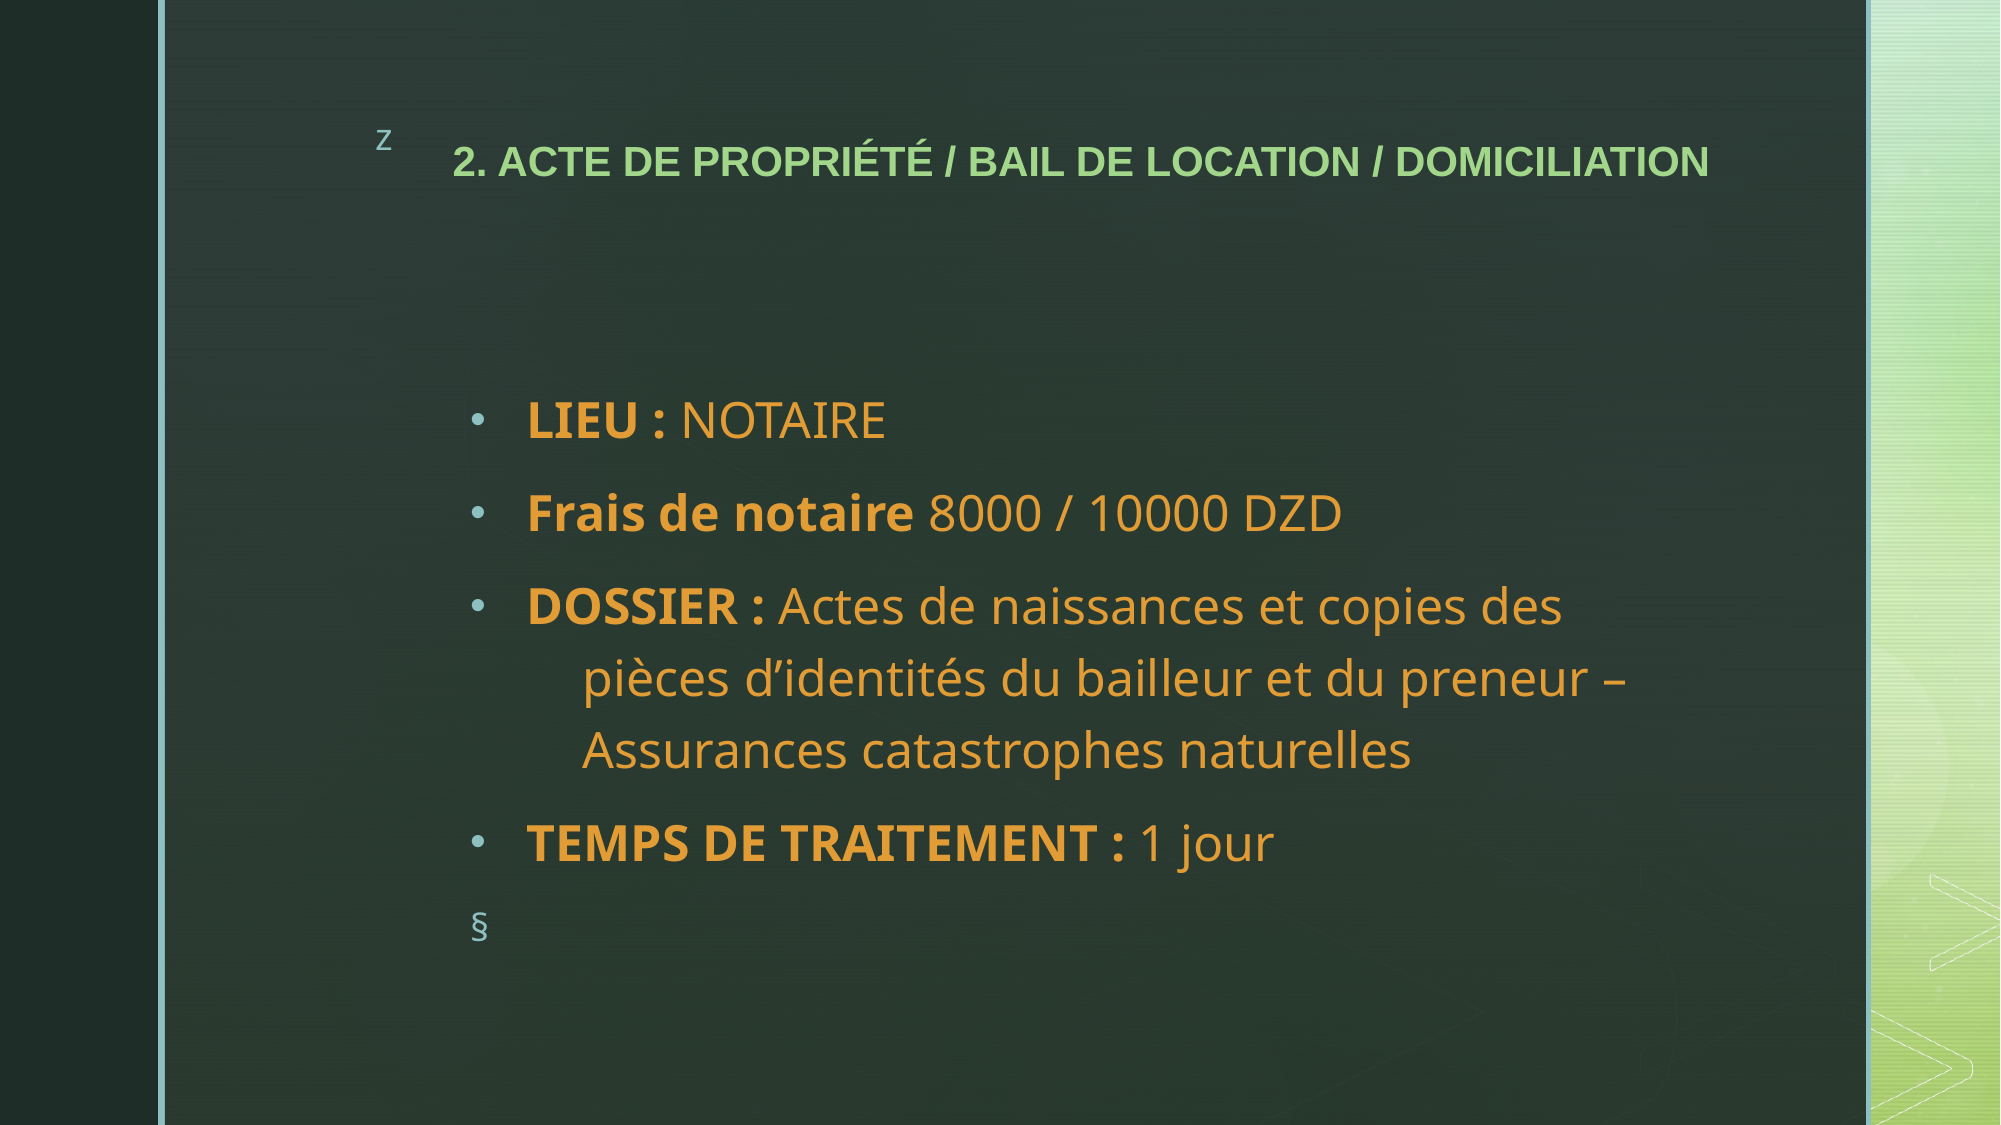

# 2. ACTE DE PROPRIÉTÉ / BAIL DE LOCATION / DOMICILIATION
LIEU : NOTAIRE
Frais de notaire 8000 / 10000 DZD
DOSSIER : Actes de naissances et copies des pièces d’identités du bailleur et du preneur – Assurances catastrophes naturelles
TEMPS DE TRAITEMENT : 1 jour